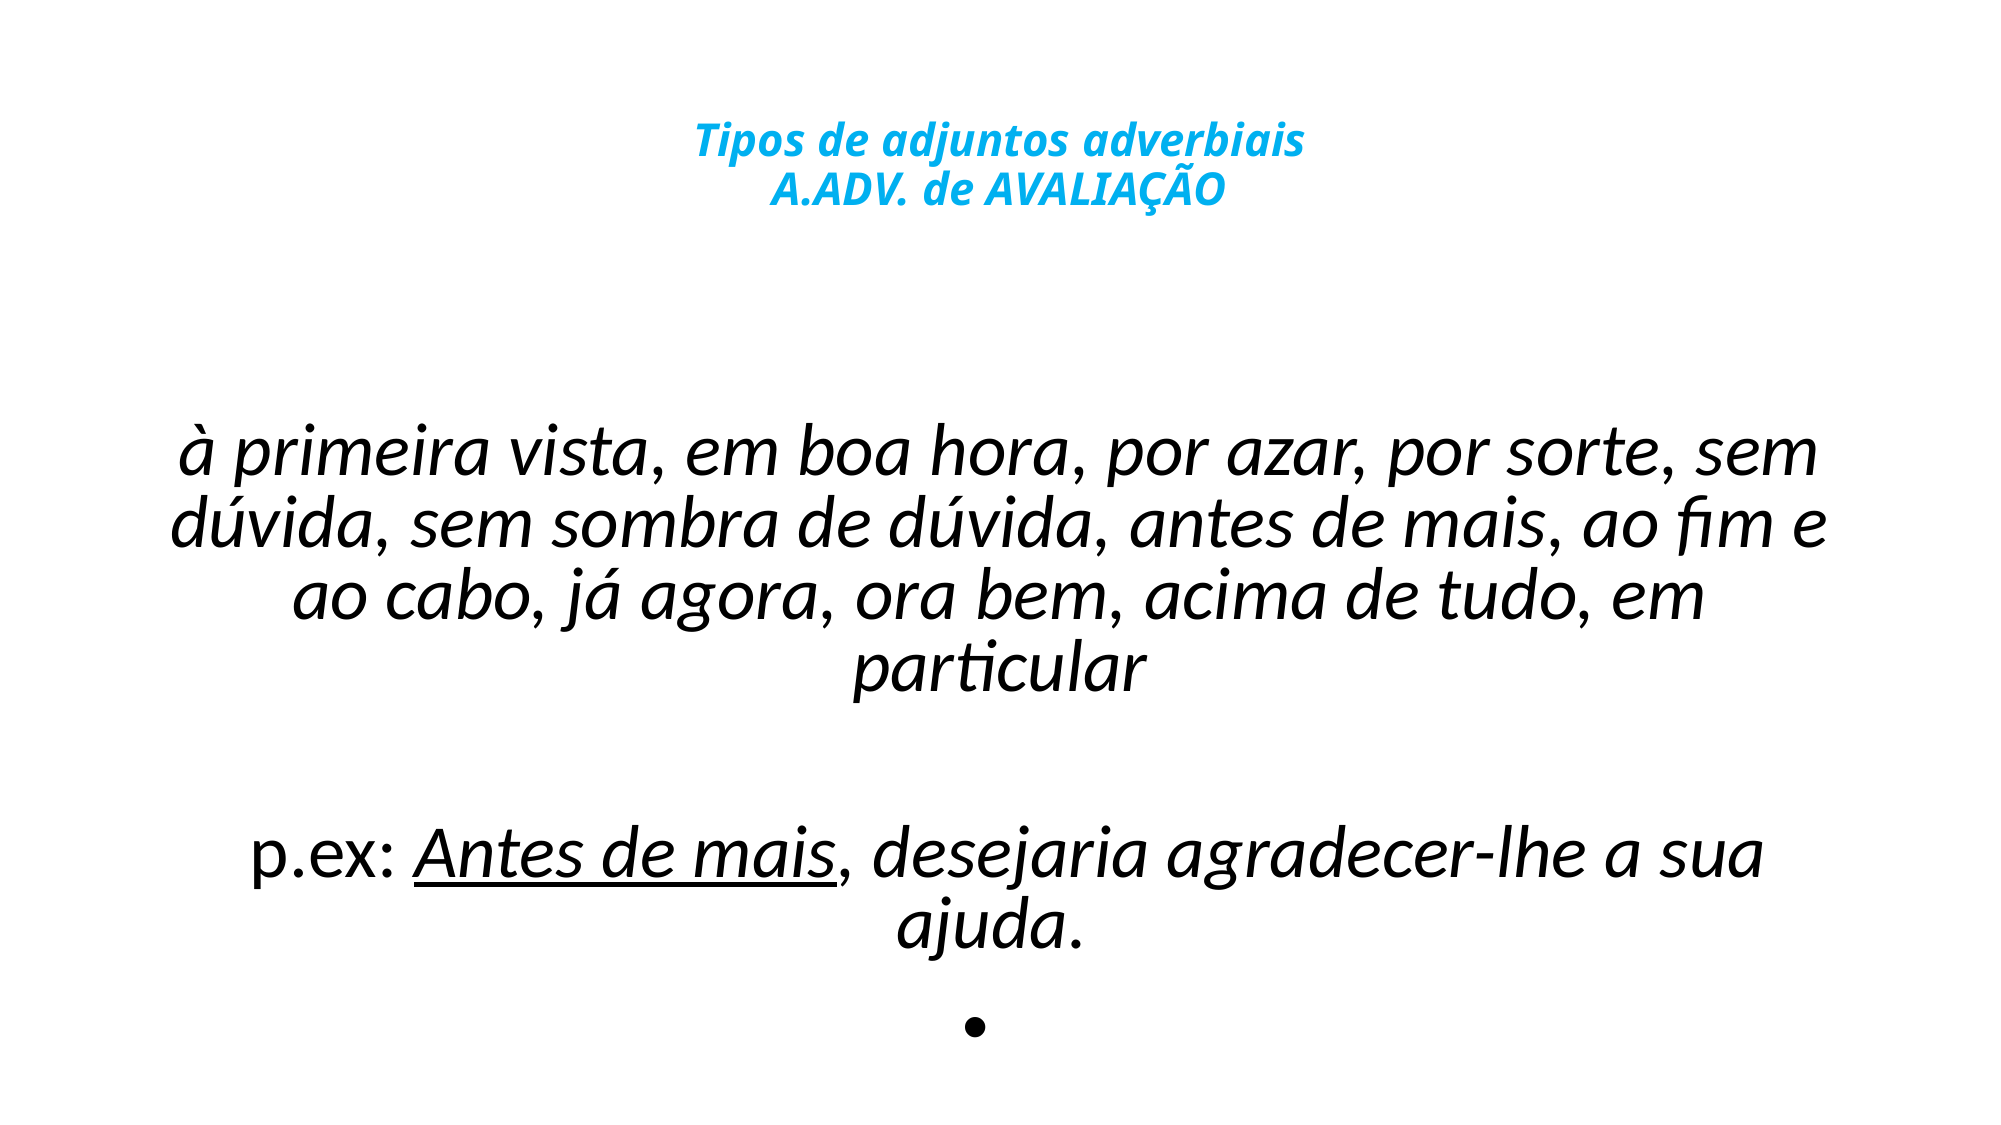

# Tipos de adjuntos adverbiais A.ADV. de AVALIAÇÃO
à primeira vista, em boa hora, por azar, por sorte, sem dúvida, sem sombra de dúvida, antes de mais, ao fim e ao cabo, já agora, ora bem, acima de tudo, em particular
 p.ex: Antes de mais, desejaria agradecer-lhe a sua ajuda.